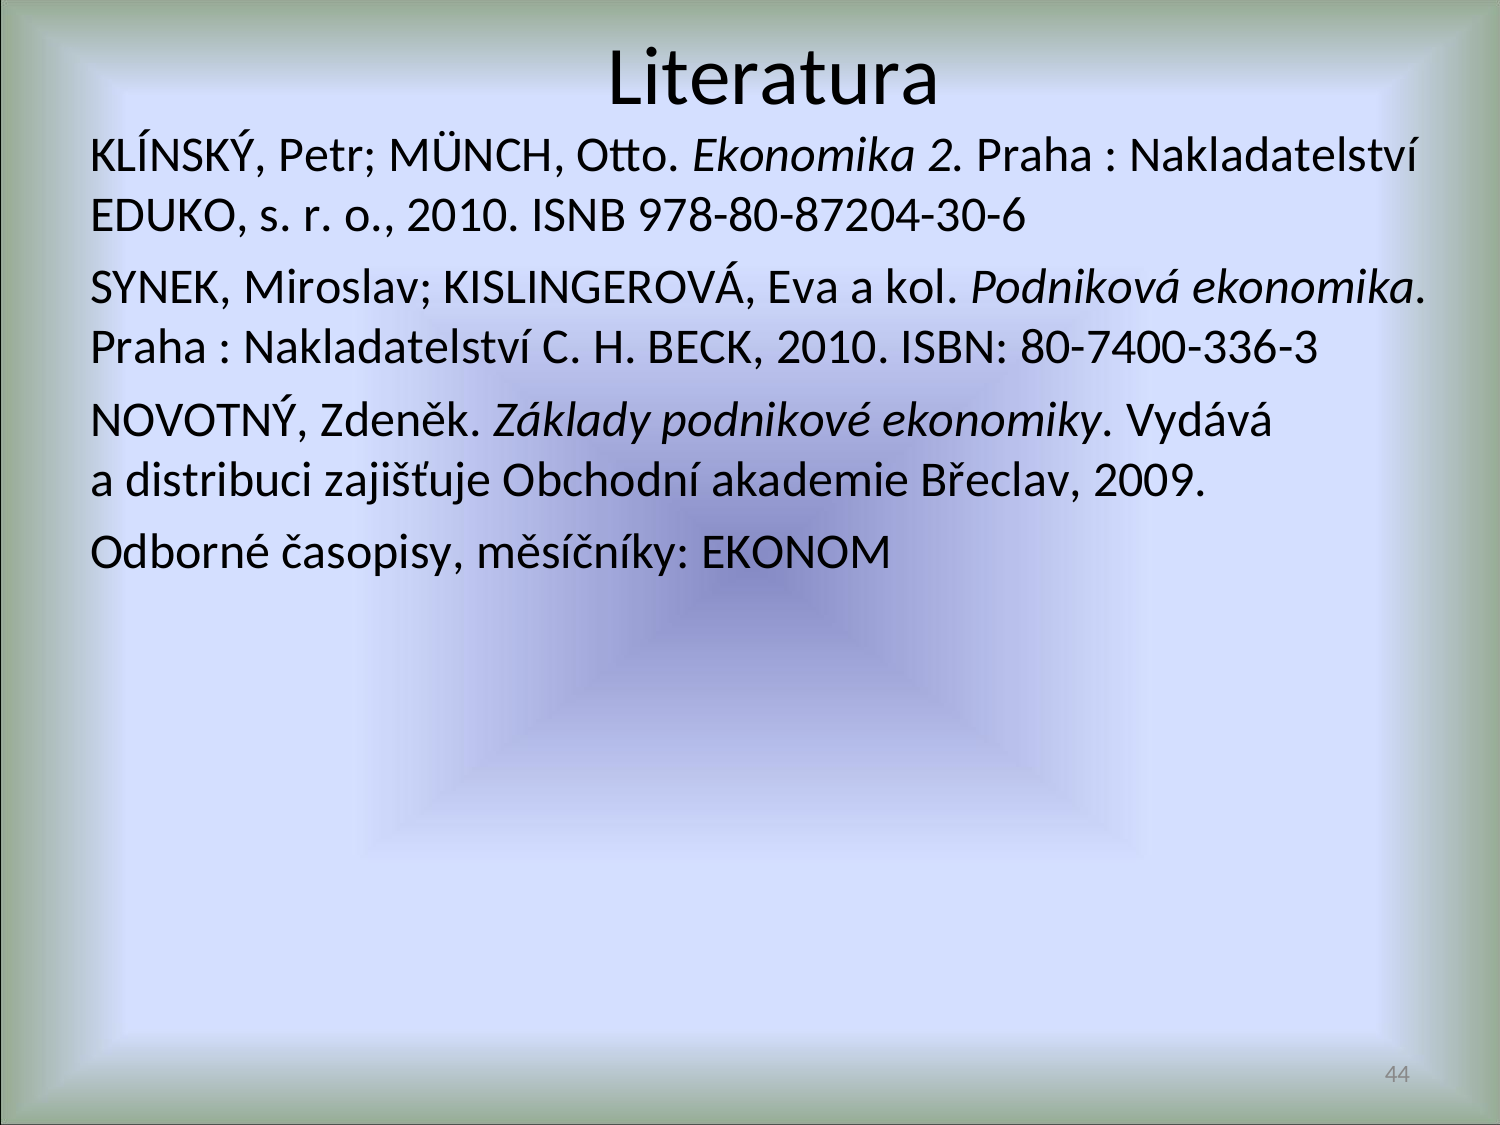

# Literatura
KLÍNSKÝ, Petr; MÜNCH, Otto. Ekonomika 2. Praha : Nakladatelství EDUKO, s. r. o., 2010. ISNB 978-80-87204-30-6
SYNEK, Miroslav; KISLINGEROVÁ, Eva a kol. Podniková ekonomika. Praha : Nakladatelství C. H. BECK, 2010. ISBN: 80-7400-336-3
NOVOTNÝ, Zdeněk. Základy podnikové ekonomiky. Vydává
a distribuci zajišťuje Obchodní akademie Břeclav, 2009.
Odborné časopisy, měsíčníky: EKONOM